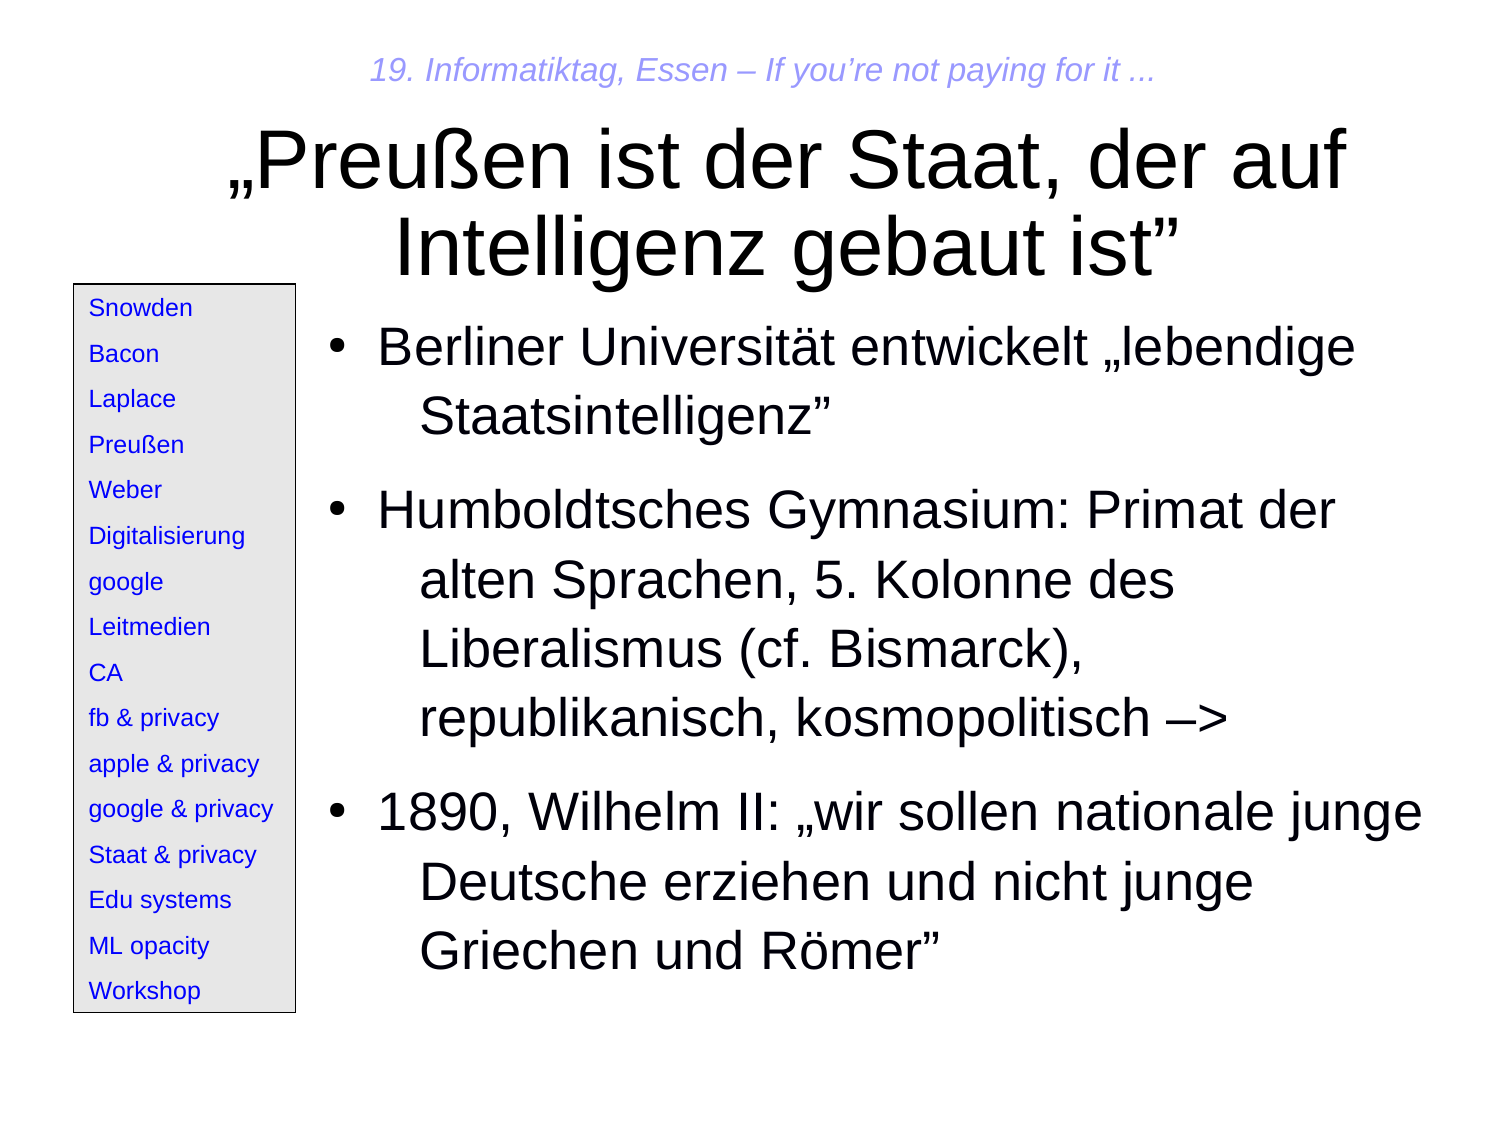

# „Preußen ist der Staat, der auf Intelligenz gebaut ist”
 Berliner Universität entwickelt „lebendige Staatsintelligenz”
 Humboldtsches Gymnasium: Primat der alten Sprachen, 5. Kolonne des Liberalismus (cf. Bismarck), republikanisch, kosmopolitisch –>
 1890, Wilhelm II: „wir sollen nationale junge Deutsche erziehen und nicht junge Griechen und Römer”